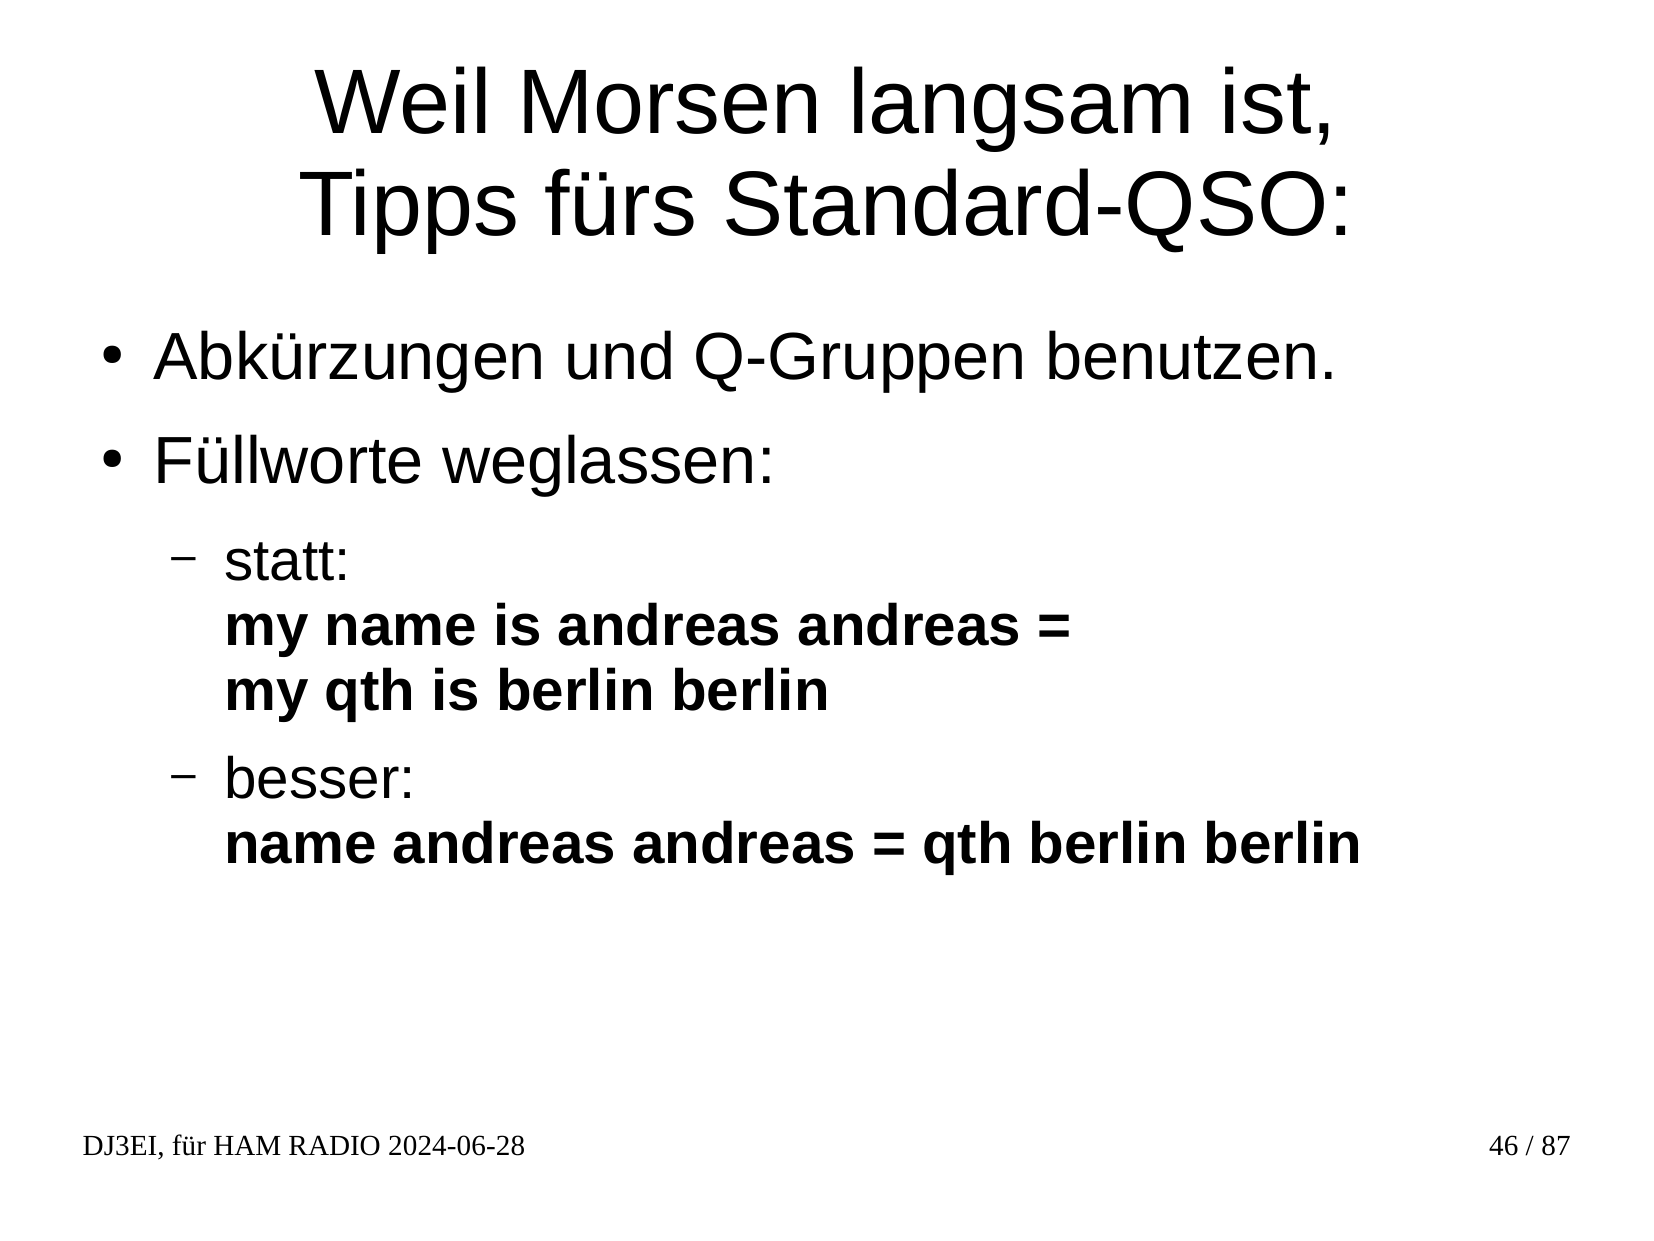

# Weil Morsen langsam ist, Tipps fürs Standard-QSO:
Abkürzungen und Q-Gruppen benutzen.
Füllworte weglassen:
statt:
my name is andreas andreas =
my qth is berlin berlin
besser:
name andreas andreas = qth berlin berlin
46